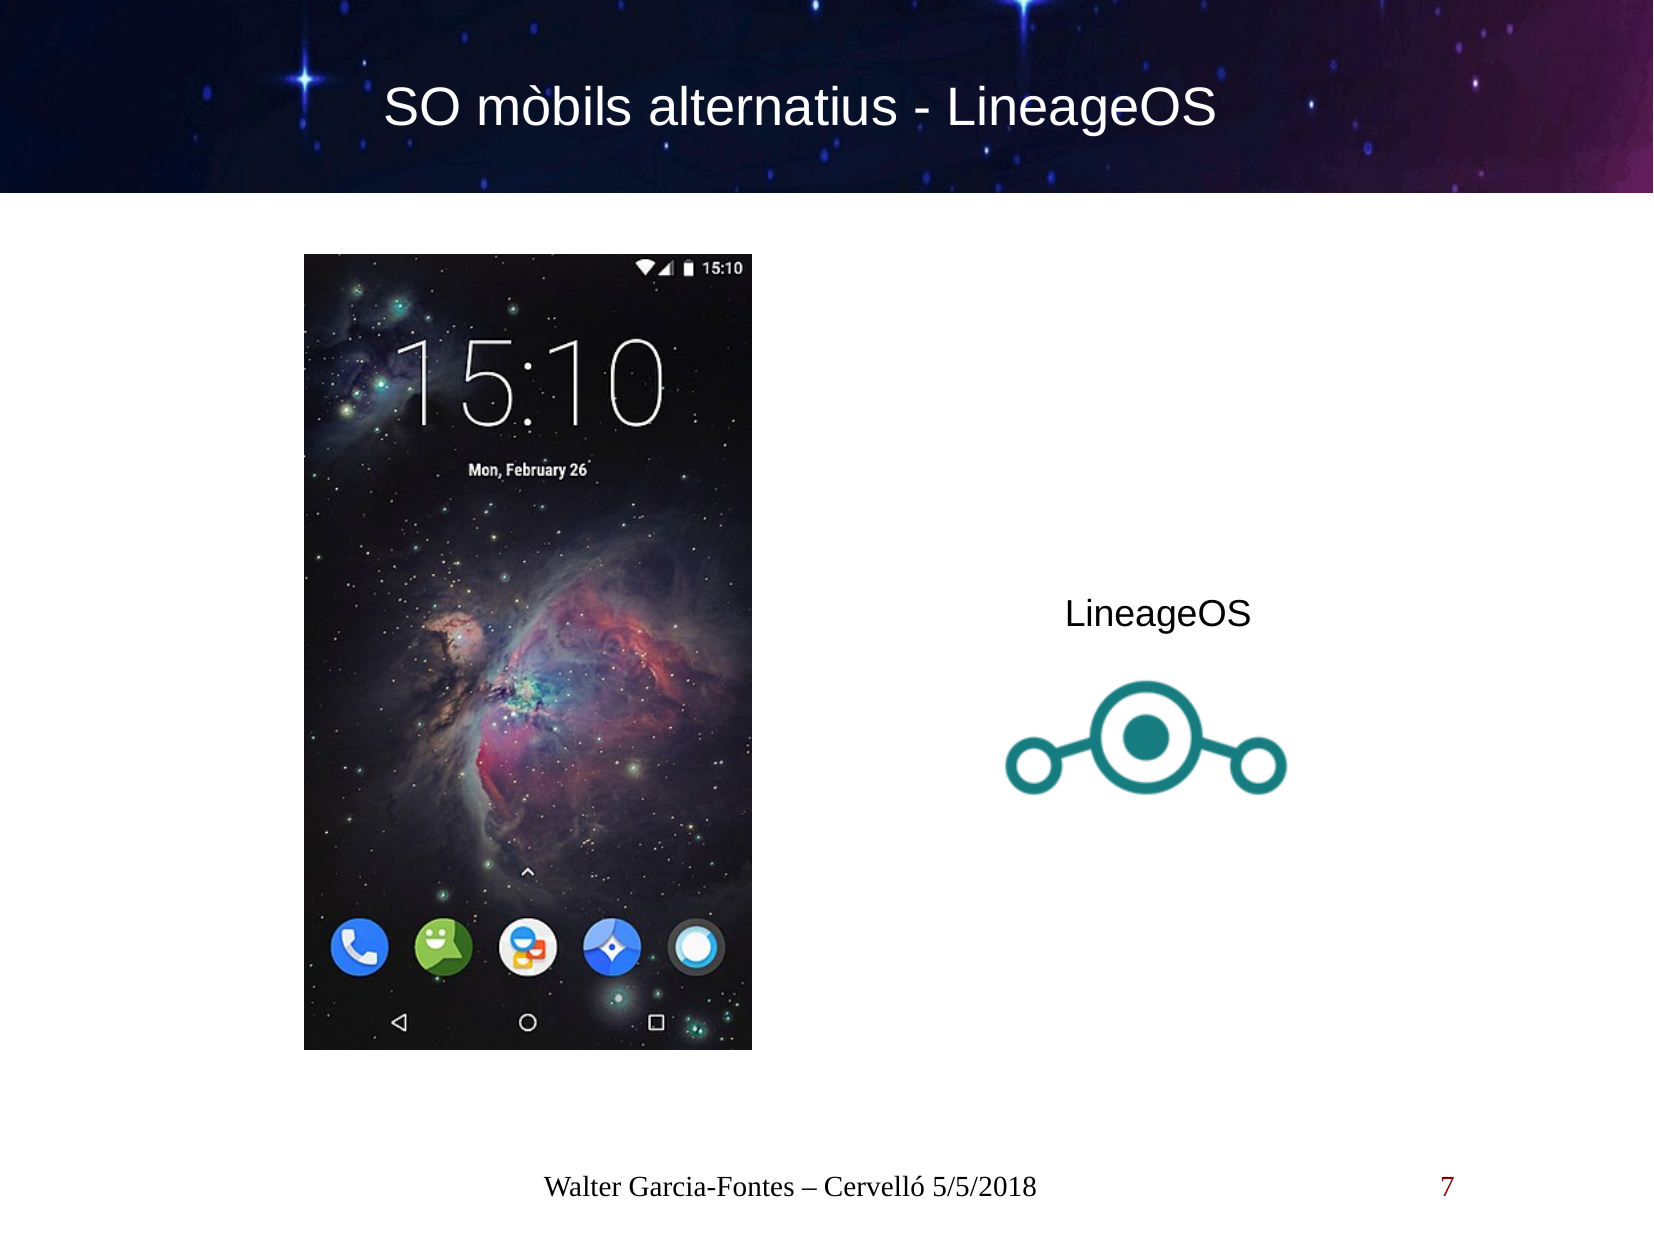

# SO mòbils alternatius - LineageOS
LineageOS
Walter Garcia-Fontes - Cervelló - 5/05/2018
7